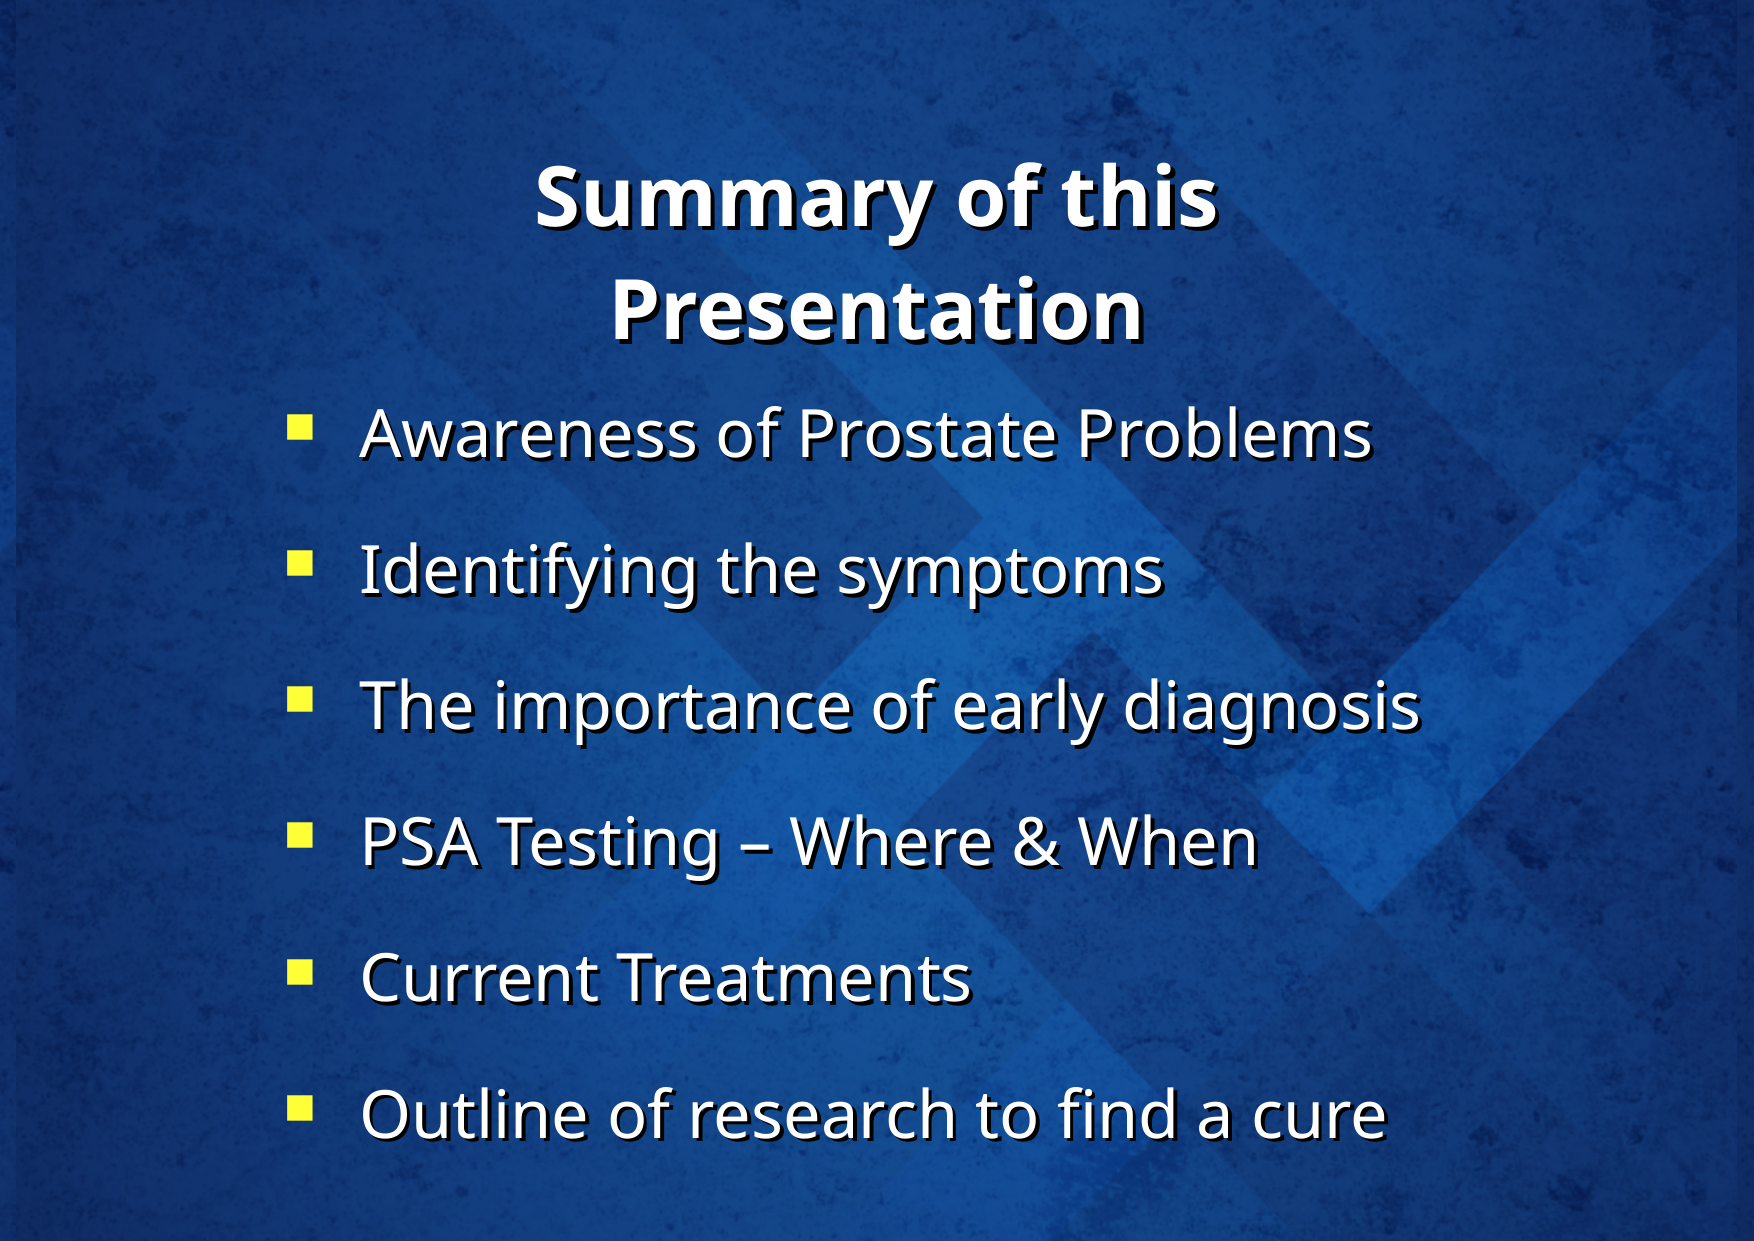

Summary of this Presentation
Awareness of Prostate Problems
Identifying the symptoms
The importance of early diagnosis
PSA Testing – Where & When
Current Treatments
Outline of research to find a cure